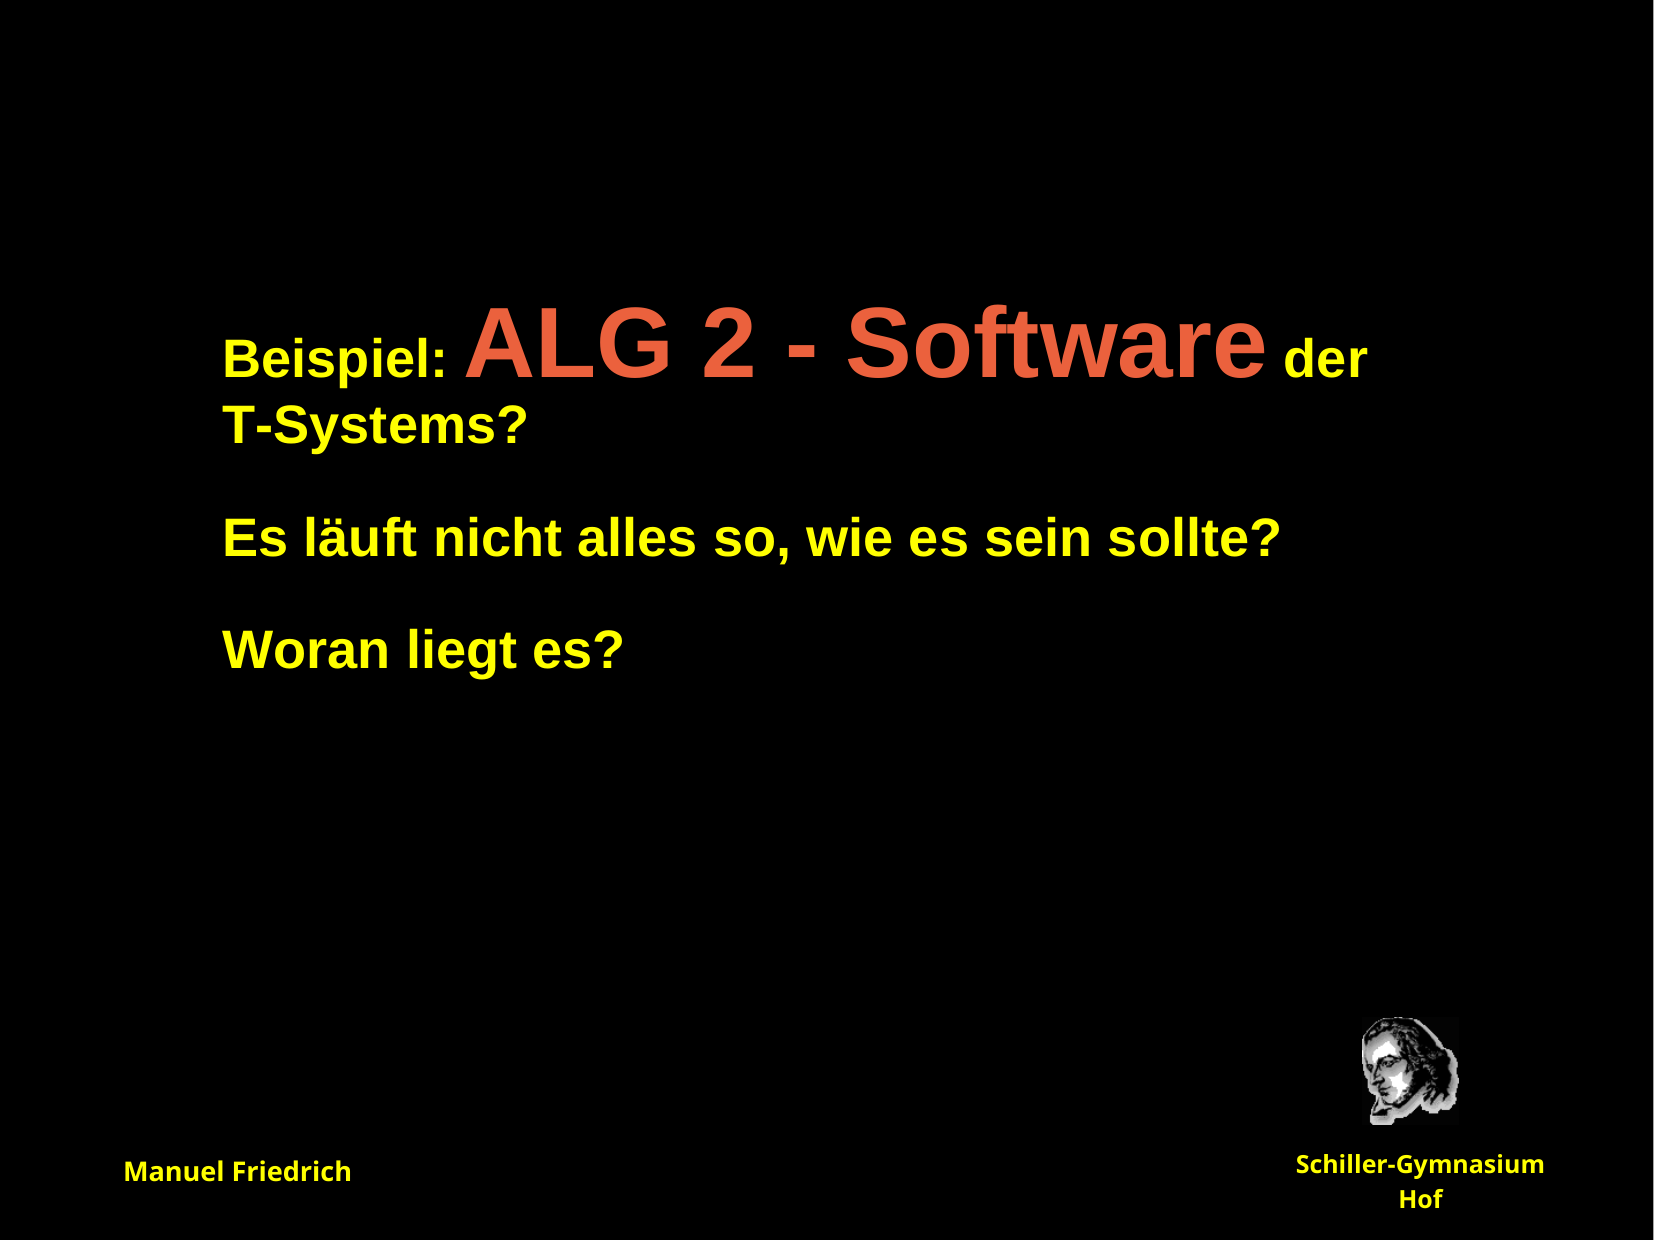

Beispiel: ALG 2 - Software der
T-Systems?
Es läuft nicht alles so, wie es sein sollte?
Woran liegt es?
Schiller-Gymnasium
Hof
Manuel Friedrich